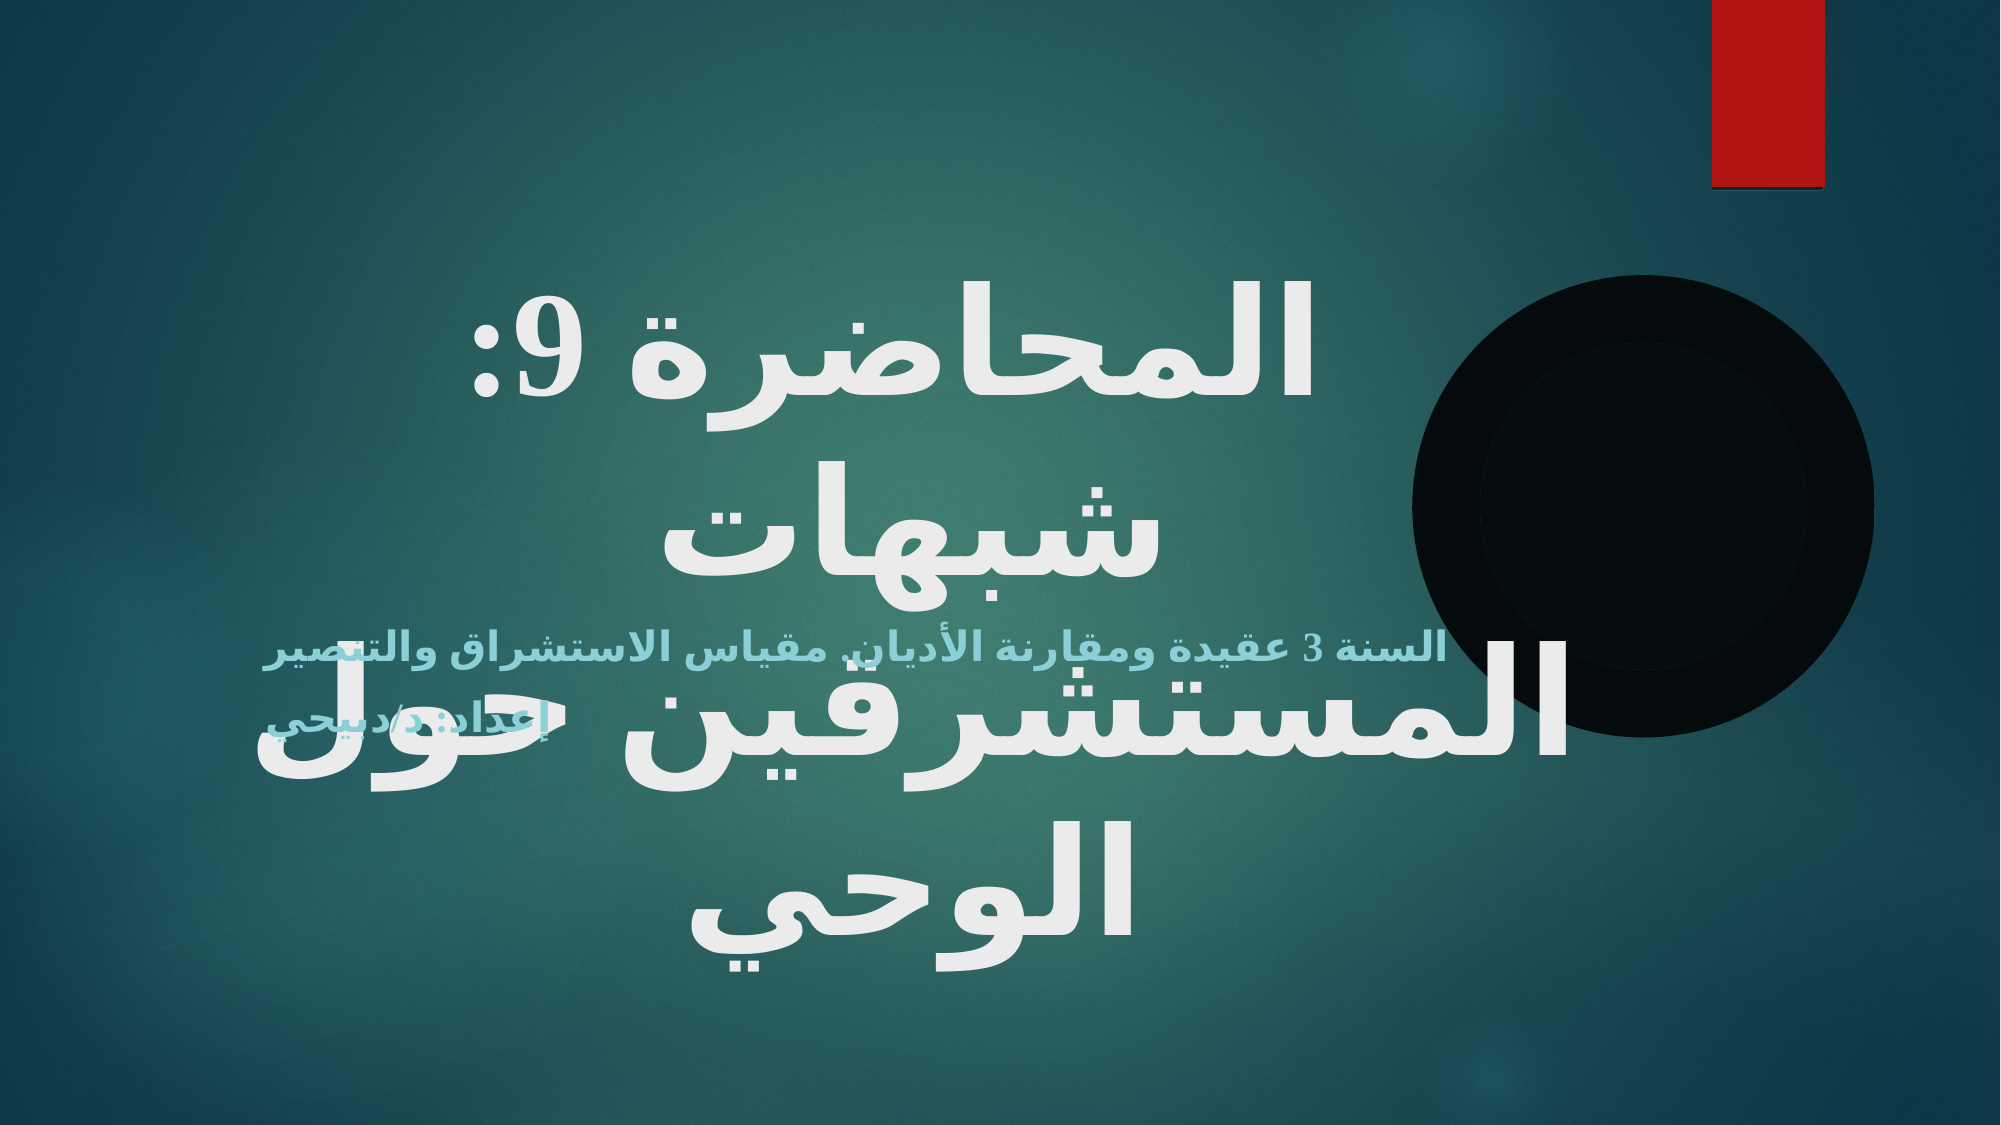

# المحاضرة 9: شبهات المستشرقين حول الوحي
السنة 3 عقيدة ومقارنة الأديان. مقياس الاستشراق والتنصير
إعداد: د/دبيحي